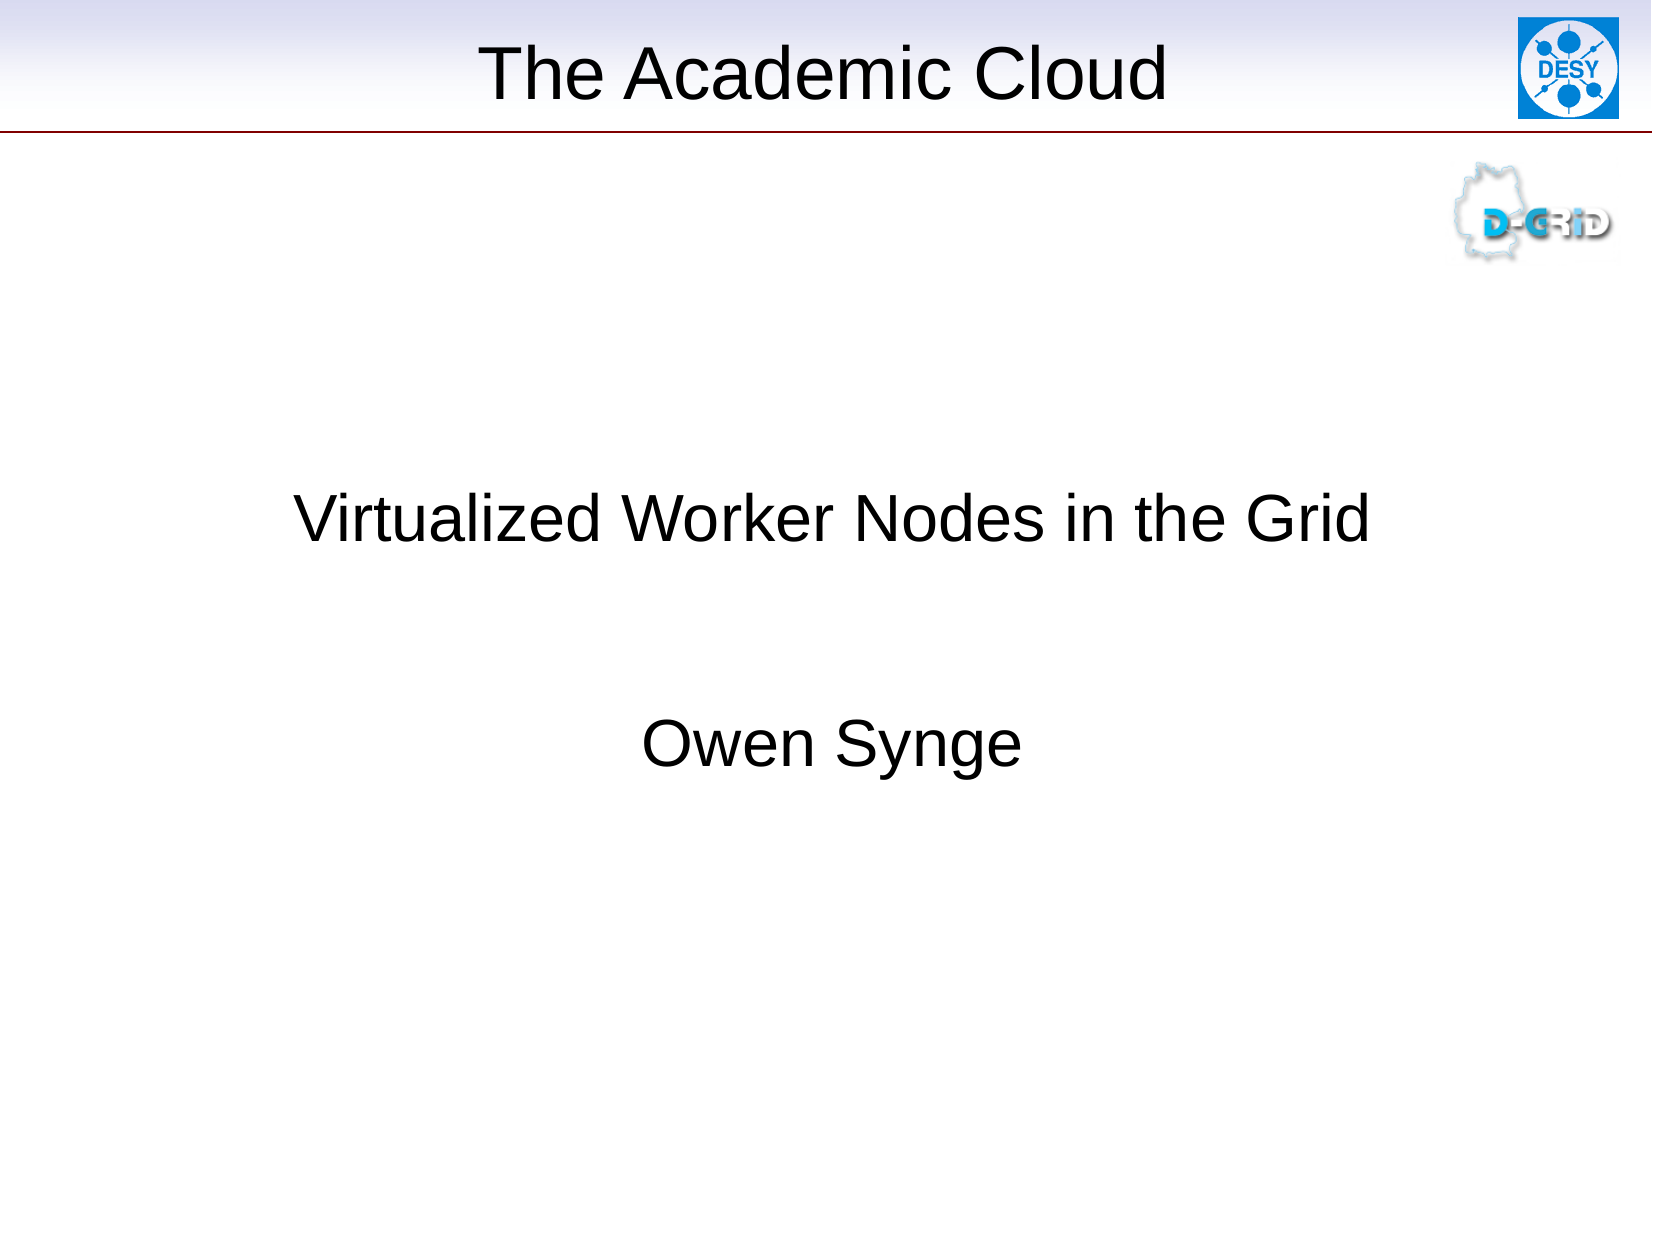

# The Academic Cloud
Virtualized Worker Nodes in the Grid
Owen Synge